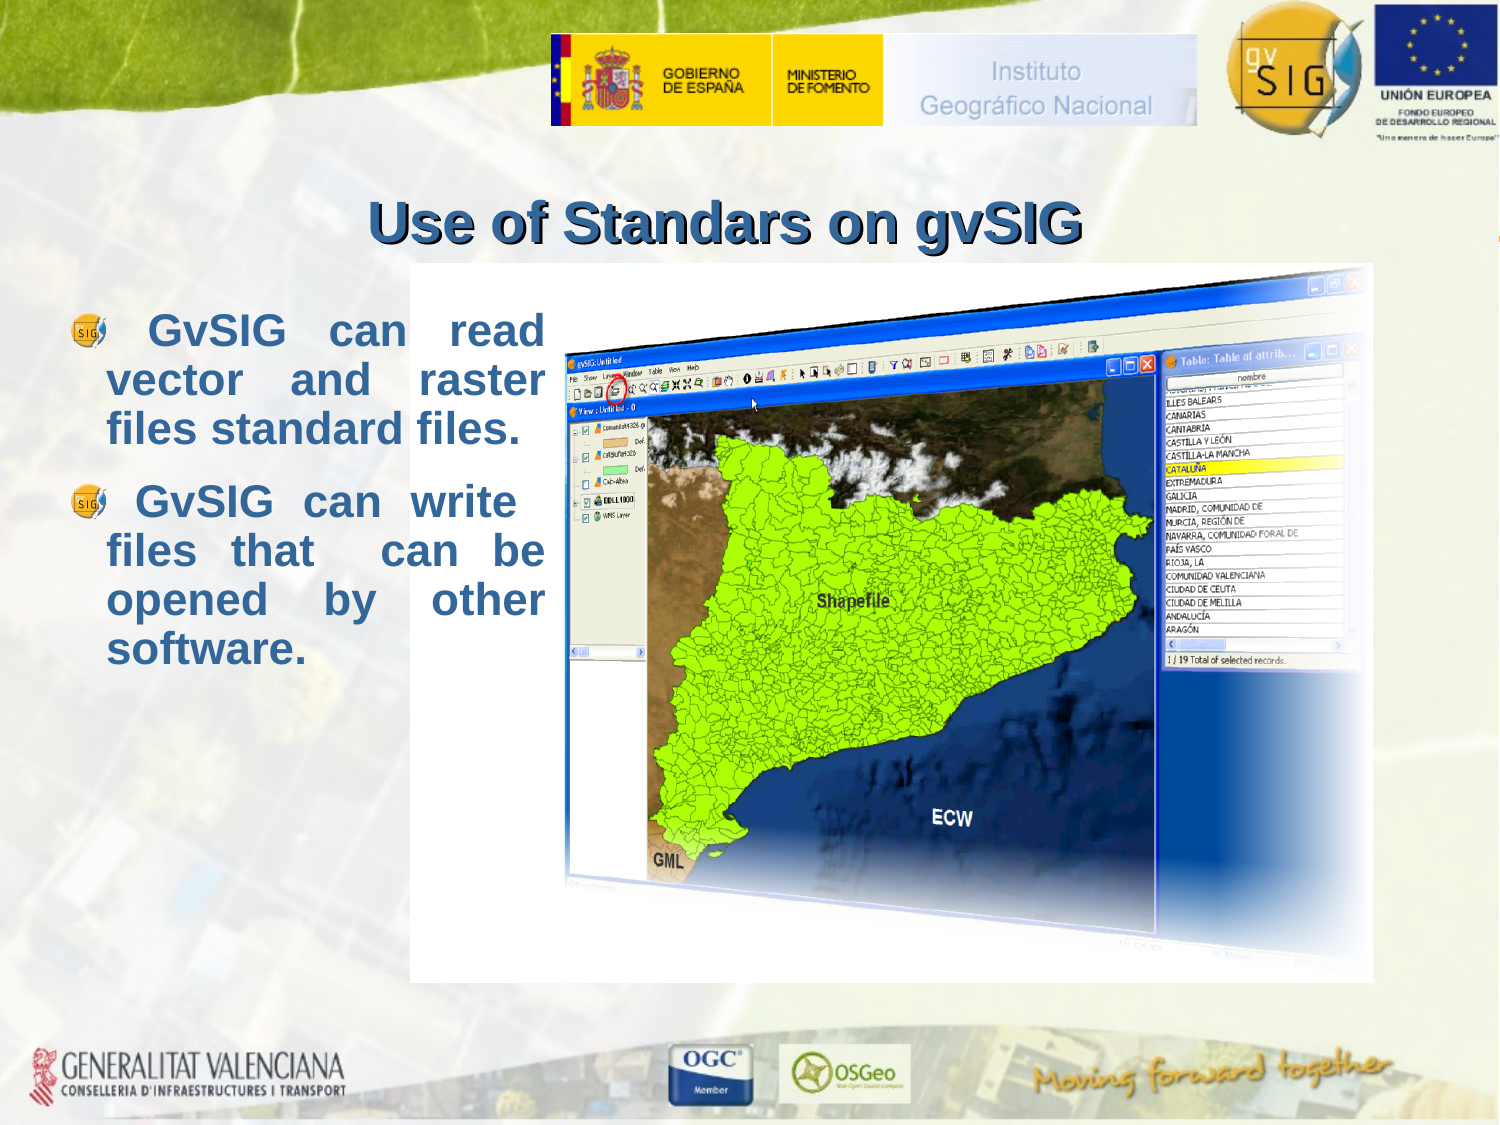

# Use of Standars on gvSIG
 GvSIG can read vector and raster files standard files.
 GvSIG can write files that can be opened by other software.